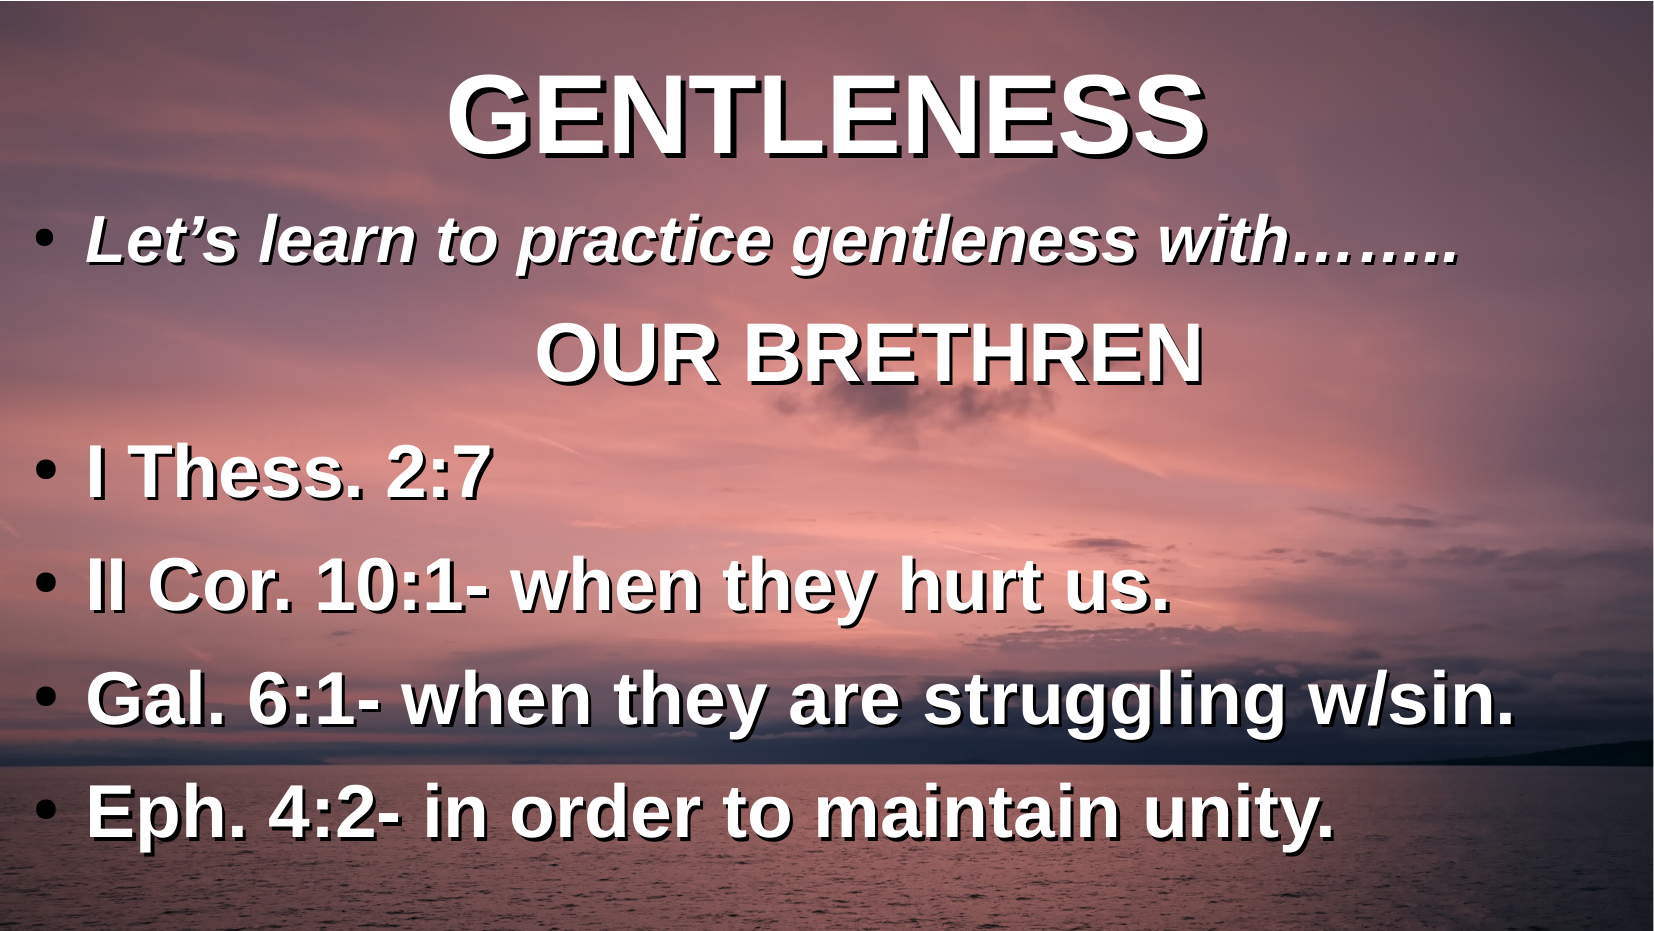

# GENTLENESS
Let’s learn to practice gentleness with……..
OUR BRETHREN
I Thess. 2:7
II Cor. 10:1- when they hurt us.
Gal. 6:1- when they are struggling w/sin.
Eph. 4:2- in order to maintain unity.